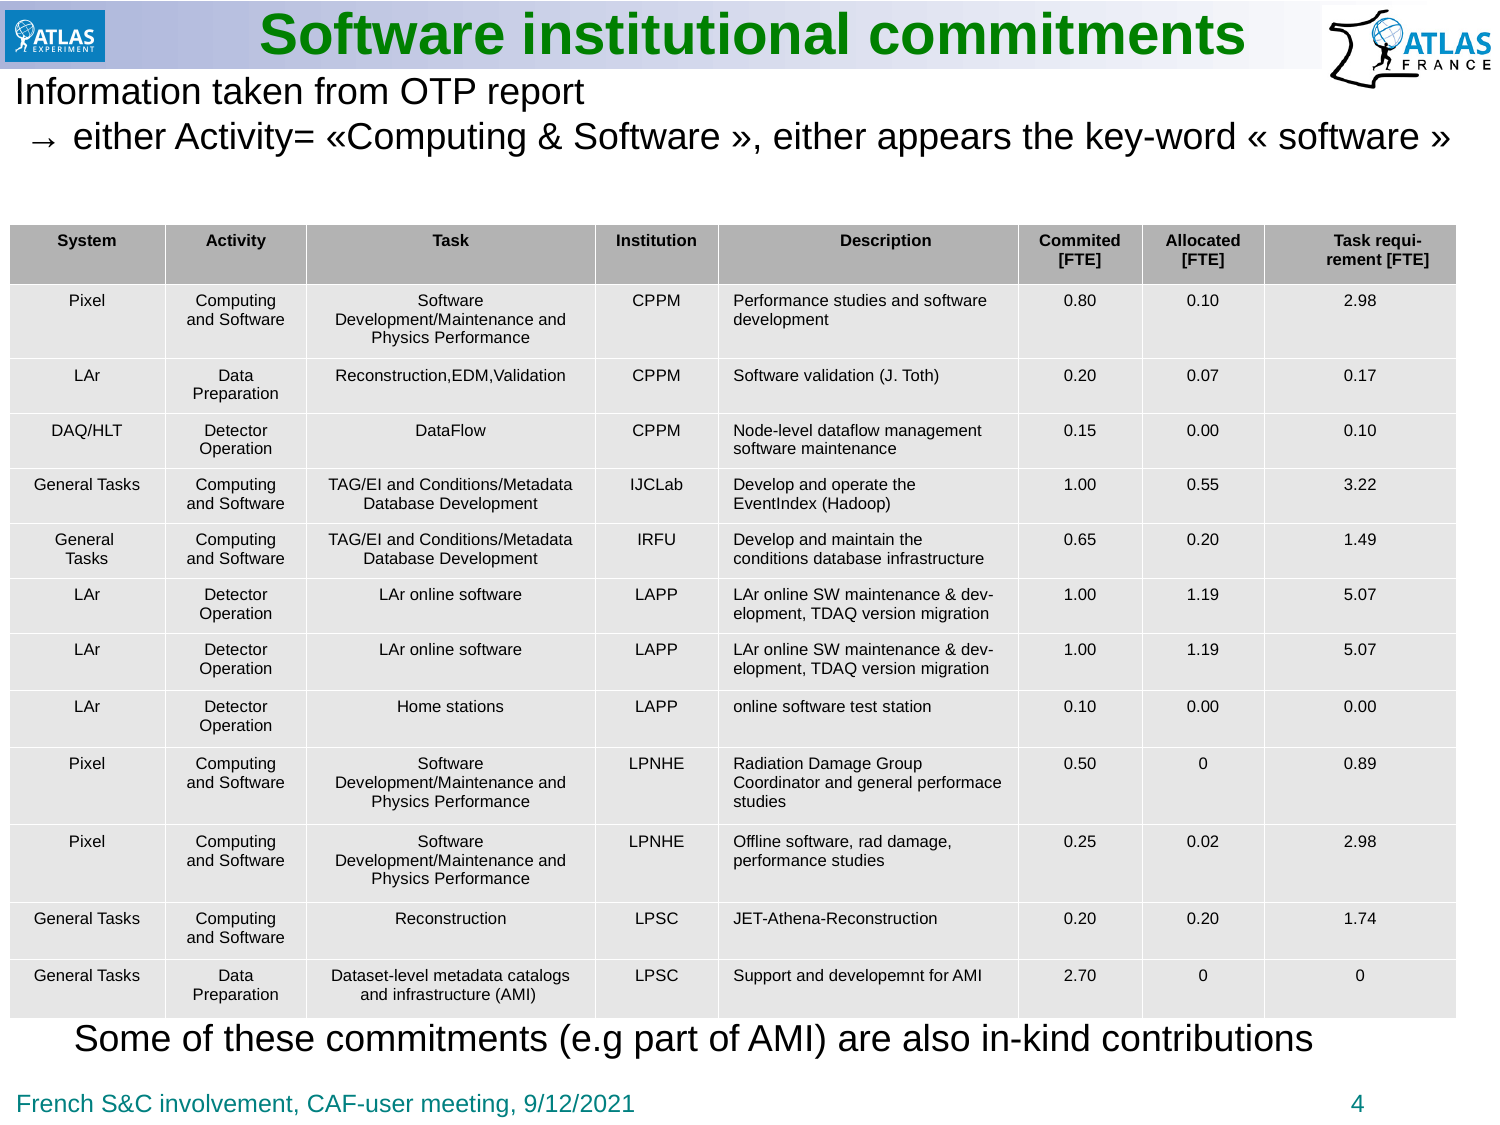

Software institutional commitments
Information taken from OTP report
 → either Activity= «Computing & Software », either appears the key-word « software »
| System | Activity | Task | Institution | Description | Commited [FTE] | Allocated [FTE] | Task requi-rement [FTE] |
| --- | --- | --- | --- | --- | --- | --- | --- |
| Pixel | Computing and Software | Software Development/Maintenance and Physics Performance | CPPM | Performance studies and software development | 0.80 | 0.10 | 2.98 |
| LAr | Data Preparation | Reconstruction,EDM,Validation | CPPM | Software validation (J. Toth) | 0.20 | 0.07 | 0.17 |
| DAQ/HLT | Detector Operation | DataFlow | CPPM | Node-level dataflow management software maintenance | 0.15 | 0.00 | 0.10 |
| General Tasks | Computing and Software | TAG/EI and Conditions/Metadata Database Development | IJCLab | Develop and operate the EventIndex (Hadoop) | 1.00 | 0.55 | 3.22 |
| General Tasks | Computing and Software | TAG/EI and Conditions/Metadata Database Development | IRFU | Develop and maintain the conditions database infrastructure | 0.65 | 0.20 | 1.49 |
| LAr | Detector Operation | LAr online software | LAPP | LAr online SW maintenance & dev-elopment, TDAQ version migration | 1.00 | 1.19 | 5.07 |
| LAr | Detector Operation | LAr online software | LAPP | LAr online SW maintenance & dev-elopment, TDAQ version migration | 1.00 | 1.19 | 5.07 |
| LAr | Detector Operation | Home stations | LAPP | online software test station | 0.10 | 0.00 | 0.00 |
| Pixel | Computing and Software | Software Development/Maintenance and Physics Performance | LPNHE | Radiation Damage Group Coordinator and general performace studies | 0.50 | 0 | 0.89 |
| Pixel | Computing and Software | Software Development/Maintenance and Physics Performance | LPNHE | Offline software, rad damage, performance studies | 0.25 | 0.02 | 2.98 |
| General Tasks | Computing and Software | Reconstruction | LPSC | JET-Athena-Reconstruction | 0.20 | 0.20 | 1.74 |
| General Tasks | Data Preparation | Dataset-level metadata catalogs and infrastructure (AMI) | LPSC | Support and developemnt for AMI | 2.70 | 0 | 0 |
Some of these commitments (e.g part of AMI) are also in-kind contributions